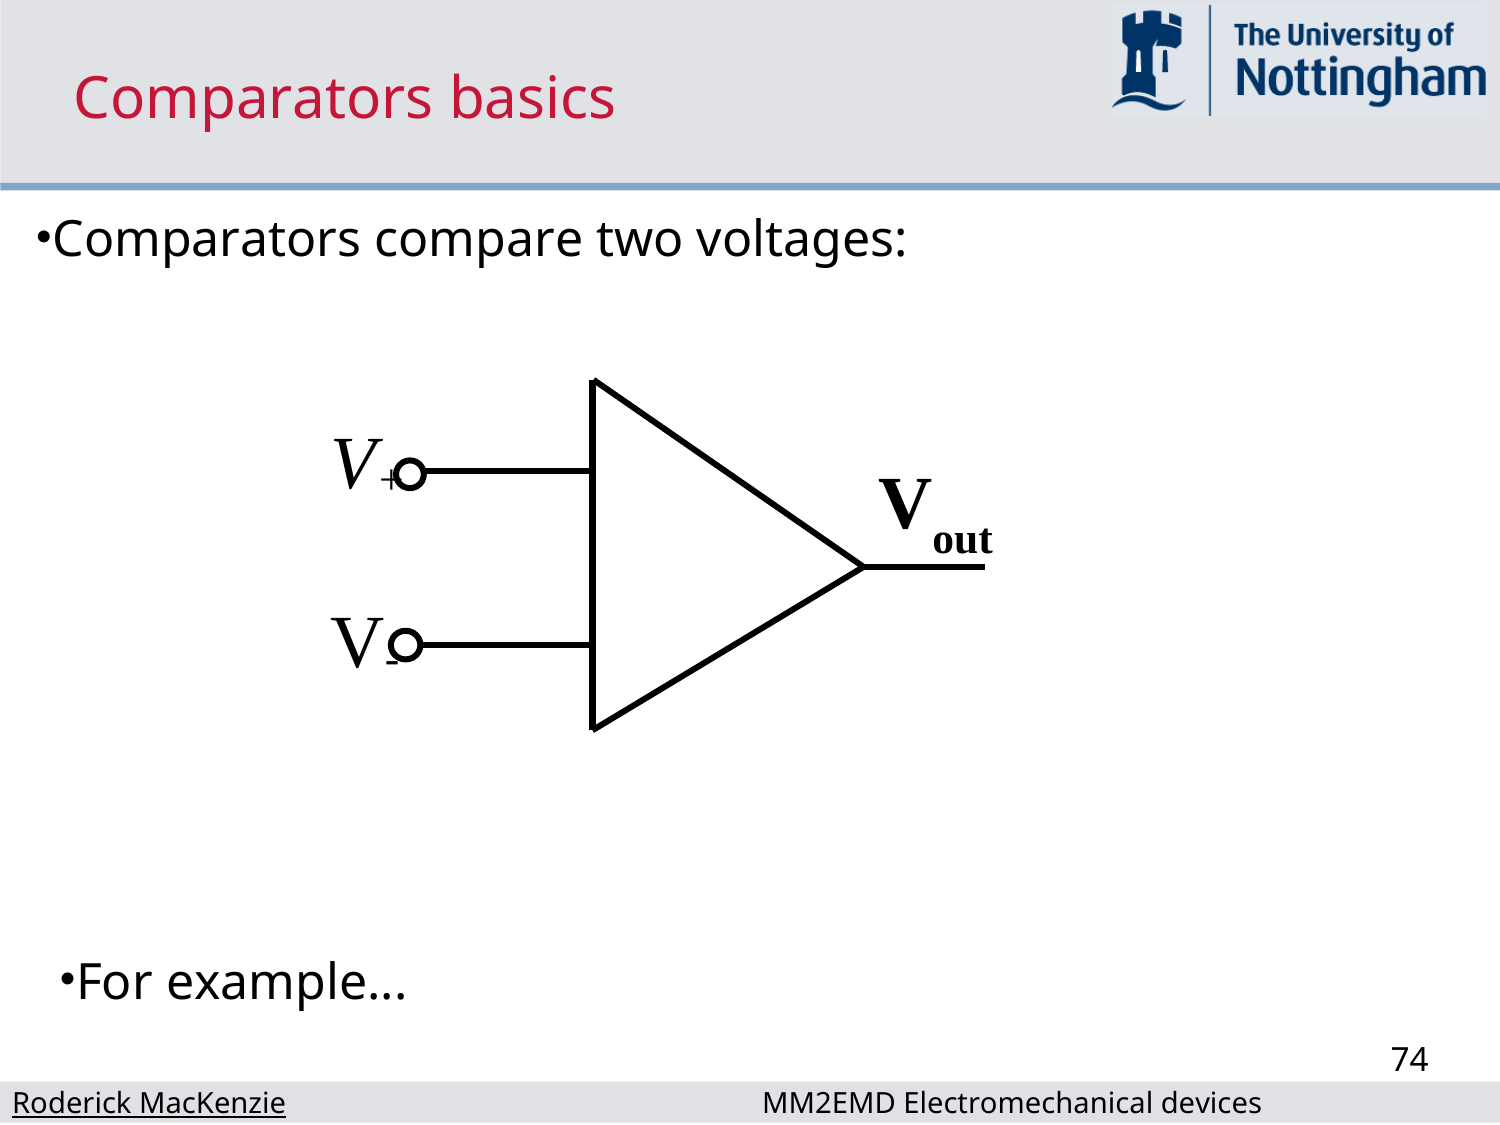

# Comparators basics
Comparators compare two voltages:
V+
Vout
V-
For example...